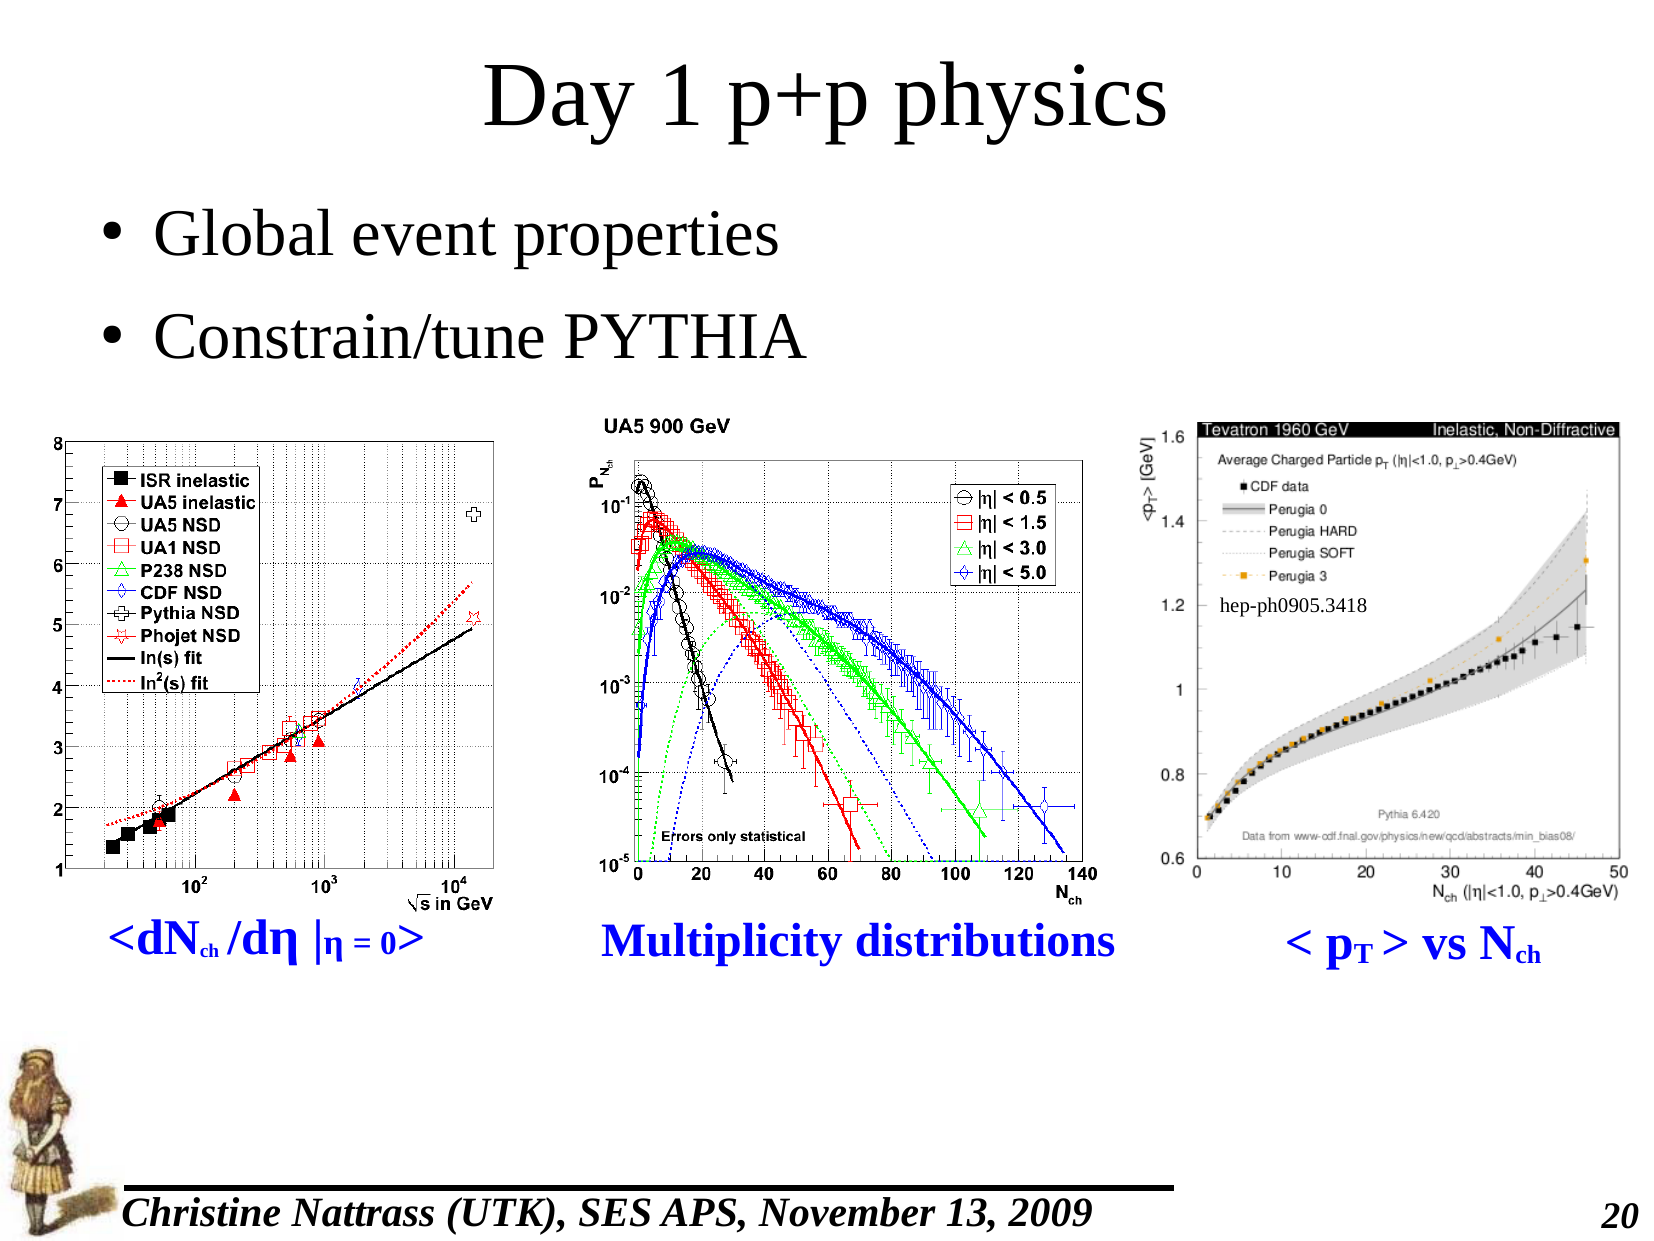

# Day 1 p+p physics
Global event properties
Constrain/tune PYTHIA
hep-ph0905.3418
<dNch /dη |η = 0>
Multiplicity distributions
< pT > vs Nch